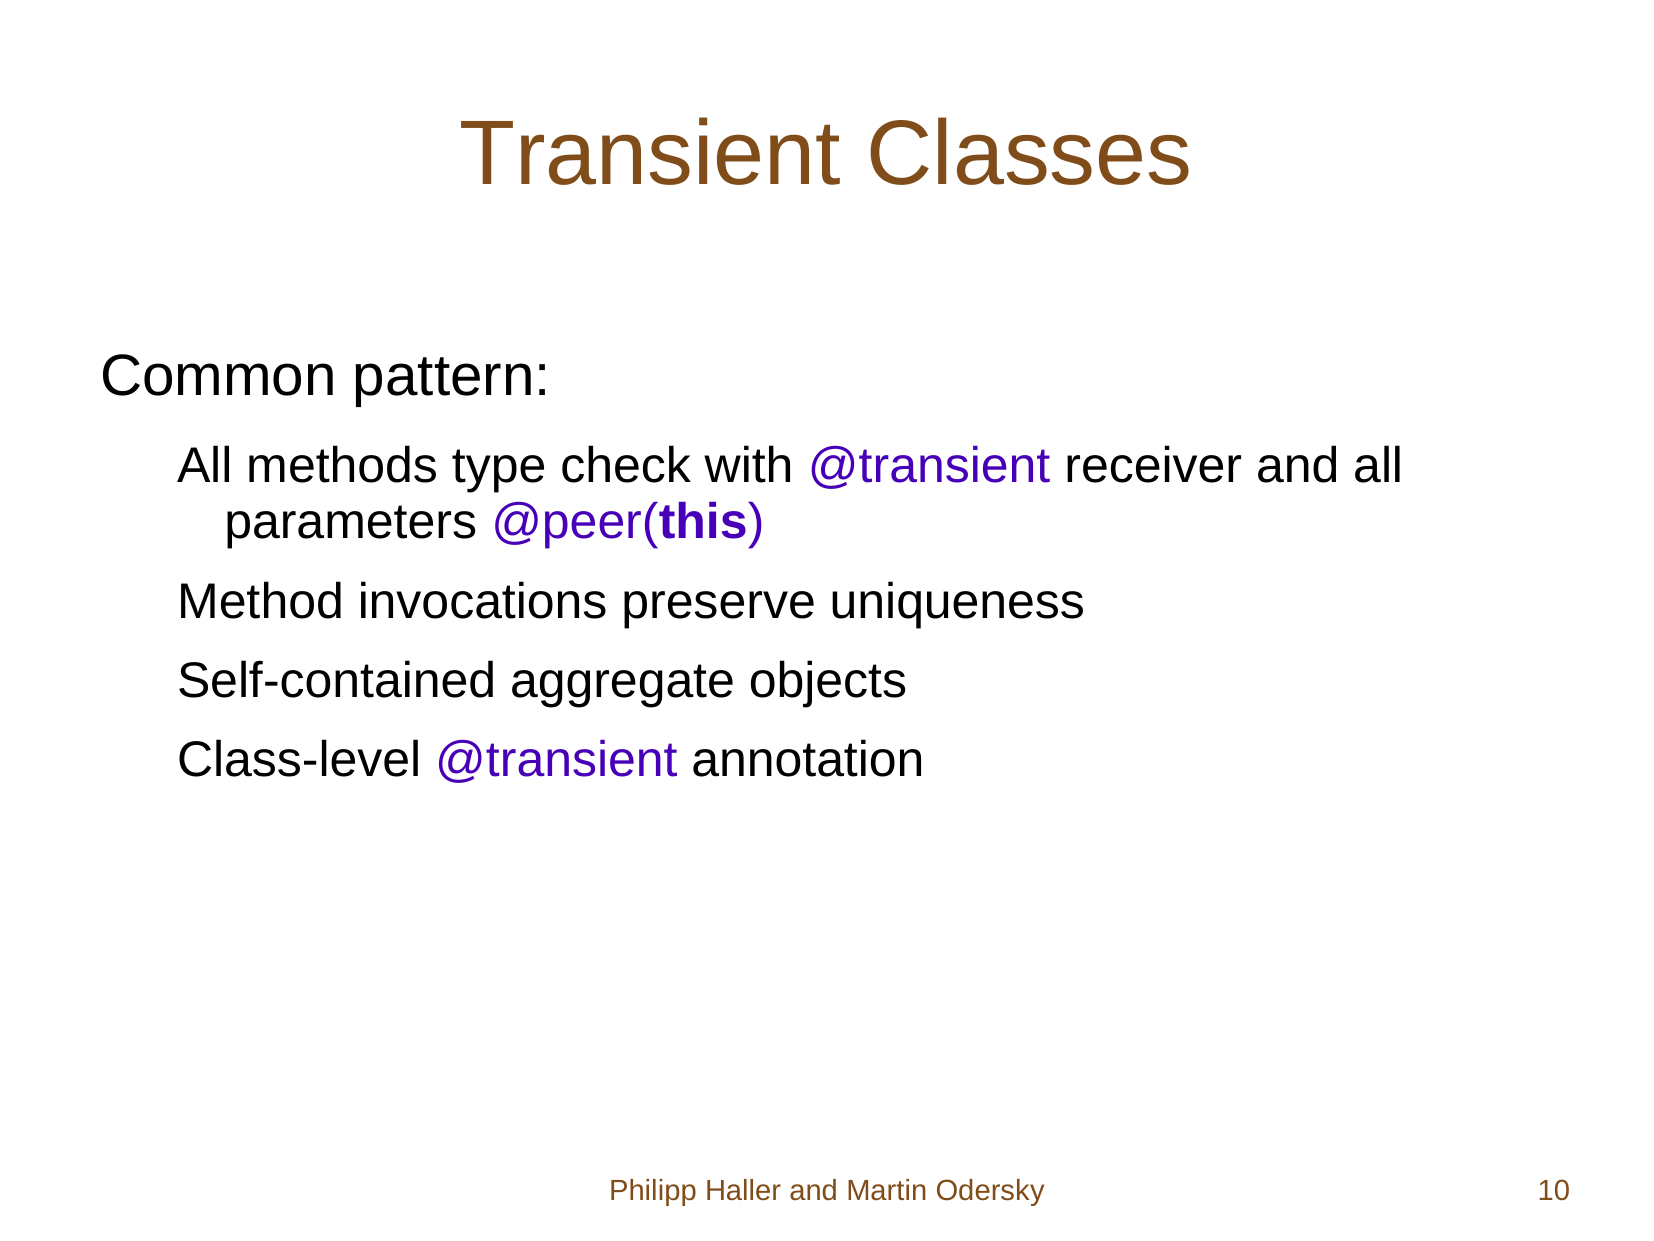

# Transient Classes
Common pattern:
All methods type check with @transient receiver and all parameters @peer(this)
Method invocations preserve uniqueness
Self-contained aggregate objects
Class-level @transient annotation
Philipp Haller
10